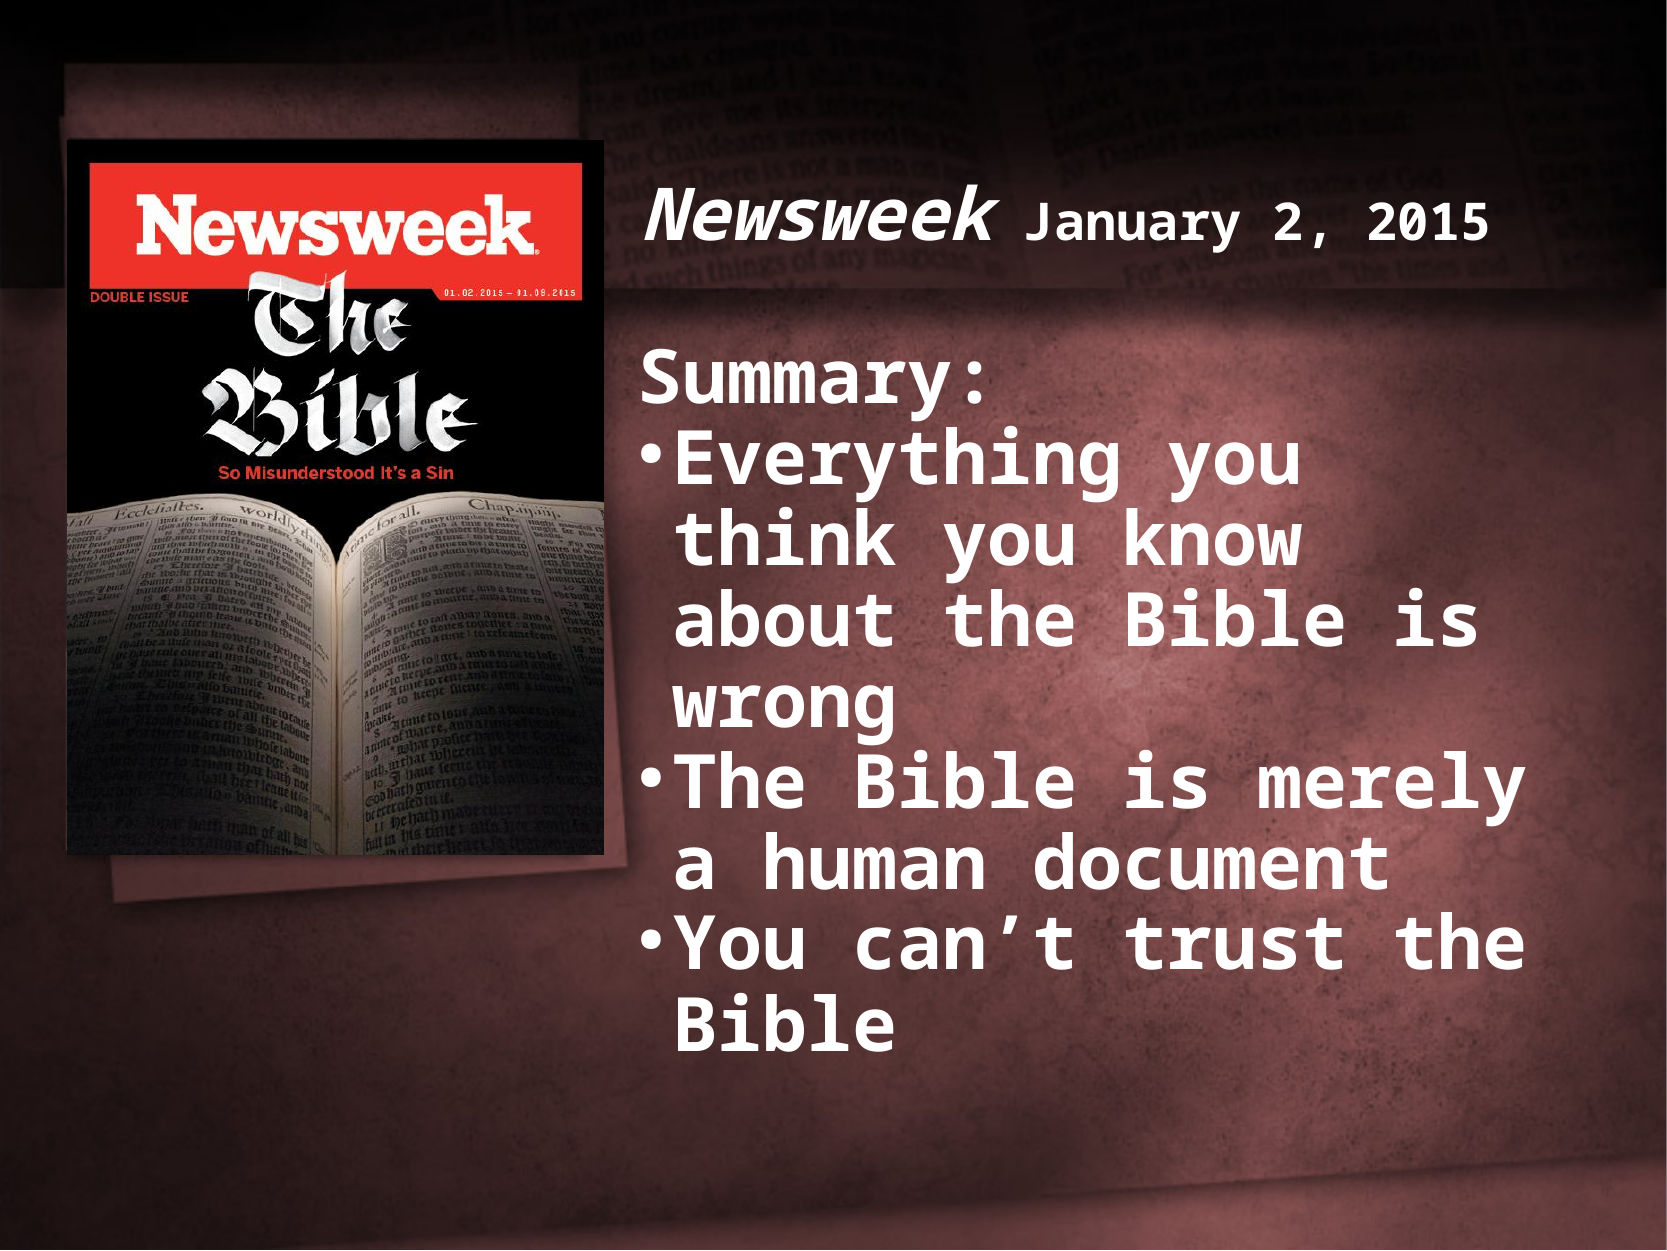

Newsweek January 2, 2015
Summary:
Everything you think you know about the Bible is wrong
The Bible is merely a human document
You can’t trust the Bible